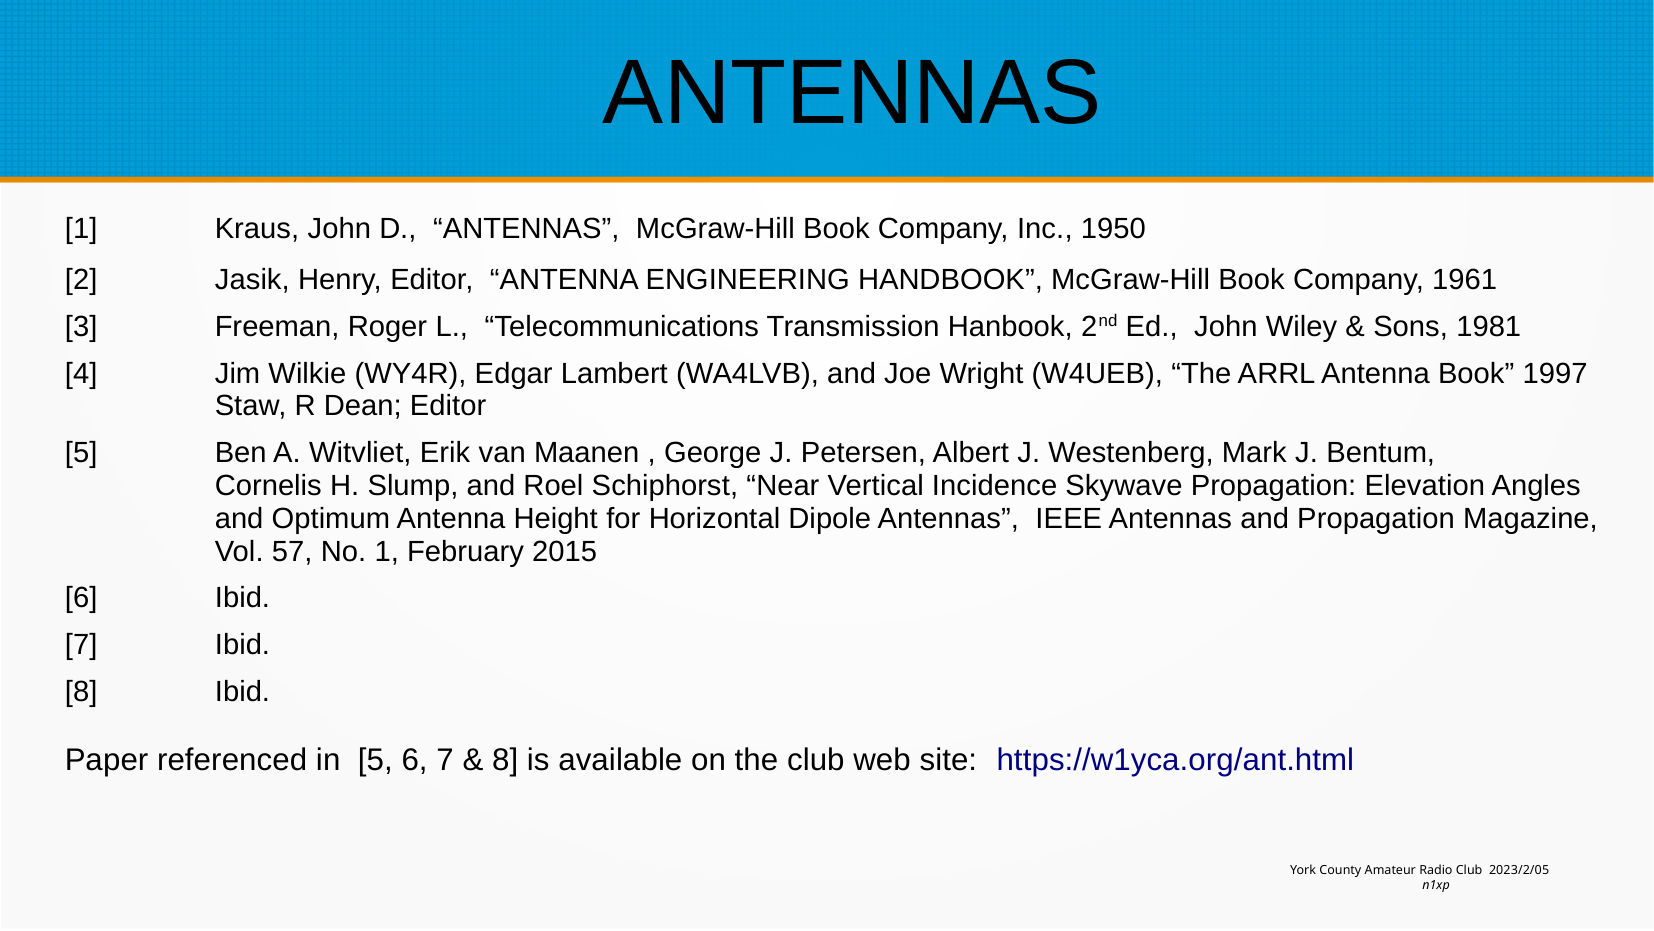

ANTENNAS
[1]		Kraus, John D., “ANTENNAS”, McGraw-Hill Book Company, Inc., 1950
[2]		Jasik, Henry, Editor, “ANTENNA ENGINEERING HANDBOOK”, McGraw-Hill Book Company, 1961
[3]		Freeman, Roger L., “Telecommunications Transmission Hanbook, 2nd Ed., John Wiley & Sons, 1981
[4]		Jim Wilkie (WY4R), Edgar Lambert (WA4LVB), and Joe Wright (W4UEB), “The ARRL Antenna Book” 1997
		Staw, R Dean; Editor
[5]		Ben A. Witvliet, Erik van Maanen , George J. Petersen, Albert J. Westenberg, Mark J. Bentum, 				Cornelis H. Slump, and Roel Schiphorst, “Near Vertical Incidence Skywave Propagation: Elevation Angles 		and Optimum Antenna Height for Horizontal Dipole Antennas”, IEEE Antennas and Propagation Magazine, 		Vol. 57, No. 1, February 2015
[6]		Ibid.
[7]		Ibid.
[8]		Ibid.
Paper referenced in [5, 6, 7 & 8] is available on the club web site: https://w1yca.org/ant.html
York County Amateur Radio Club 2023/2/05
n1xp